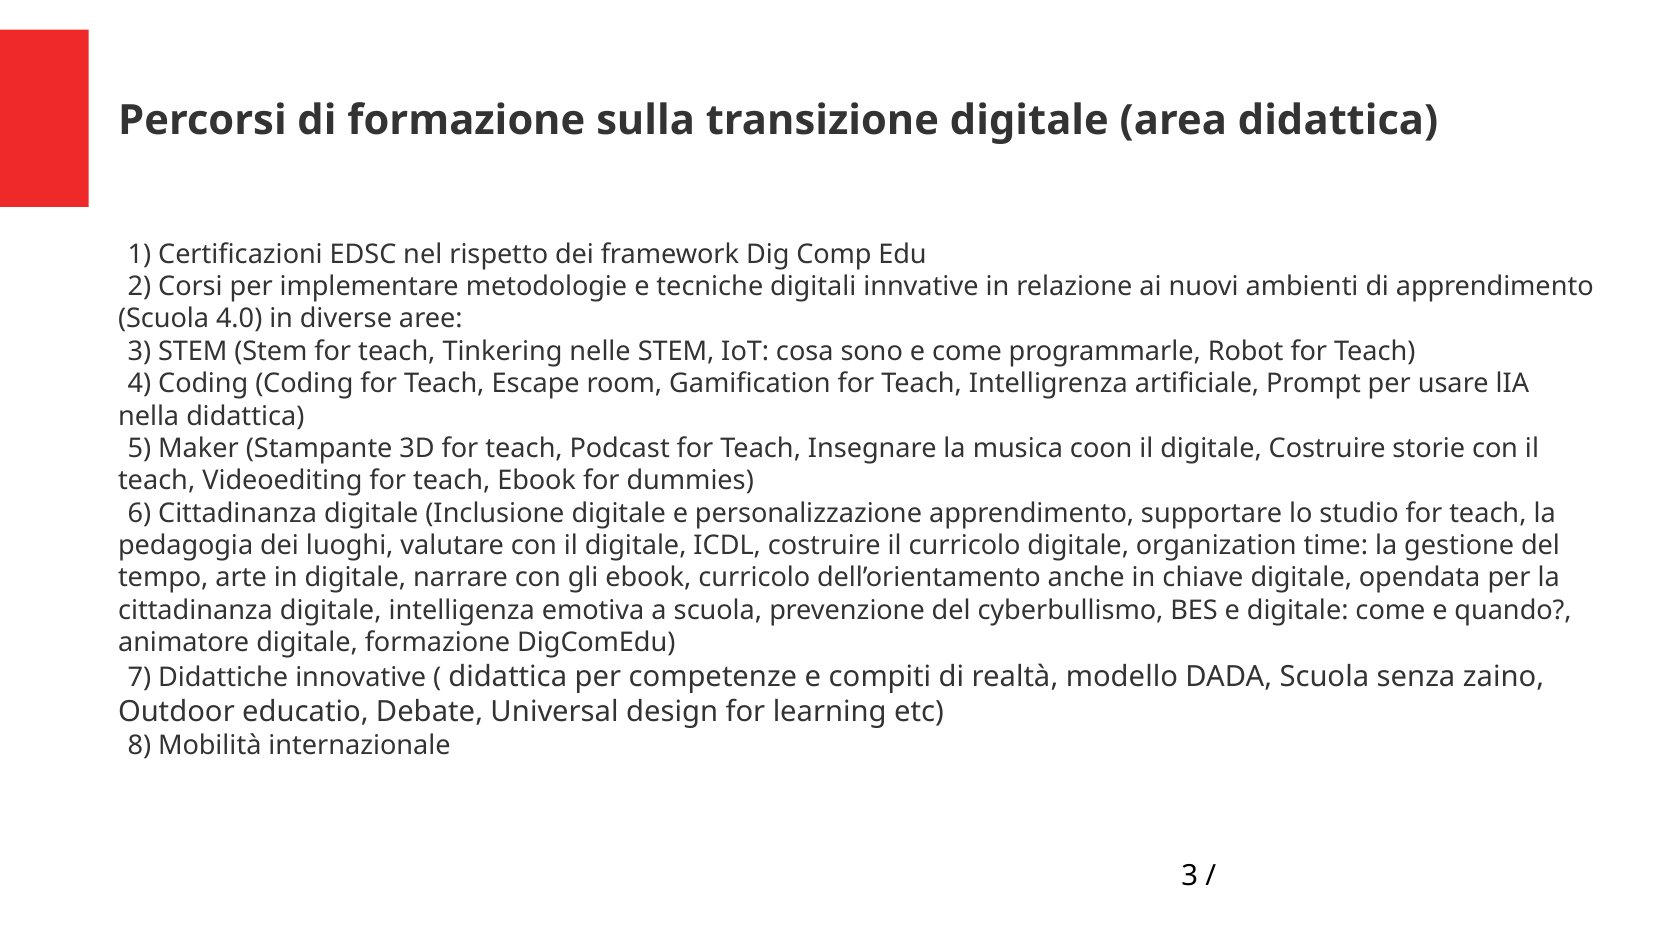

# Percorsi di formazione sulla transizione digitale (area didattica)
1) Certificazioni EDSC nel rispetto dei framework Dig Comp Edu
2) Corsi per implementare metodologie e tecniche digitali innvative in relazione ai nuovi ambienti di apprendimento (Scuola 4.0) in diverse aree:
3) STEM (Stem for teach, Tinkering nelle STEM, IoT: cosa sono e come programmarle, Robot for Teach)
4) Coding (Coding for Teach, Escape room, Gamification for Teach, Intelligrenza artificiale, Prompt per usare lIA nella didattica)
5) Maker (Stampante 3D for teach, Podcast for Teach, Insegnare la musica coon il digitale, Costruire storie con il teach, Videoediting for teach, Ebook for dummies)
6) Cittadinanza digitale (Inclusione digitale e personalizzazione apprendimento, supportare lo studio for teach, la pedagogia dei luoghi, valutare con il digitale, ICDL, costruire il curricolo digitale, organization time: la gestione del tempo, arte in digitale, narrare con gli ebook, curricolo dell’orientamento anche in chiave digitale, opendata per la cittadinanza digitale, intelligenza emotiva a scuola, prevenzione del cyberbullismo, BES e digitale: come e quando?, animatore digitale, formazione DigComEdu)
7) Didattiche innovative ( didattica per competenze e compiti di realtà, modello DADA, Scuola senza zaino, Outdoor educatio, Debate, Universal design for learning etc)
8) Mobilità internazionale